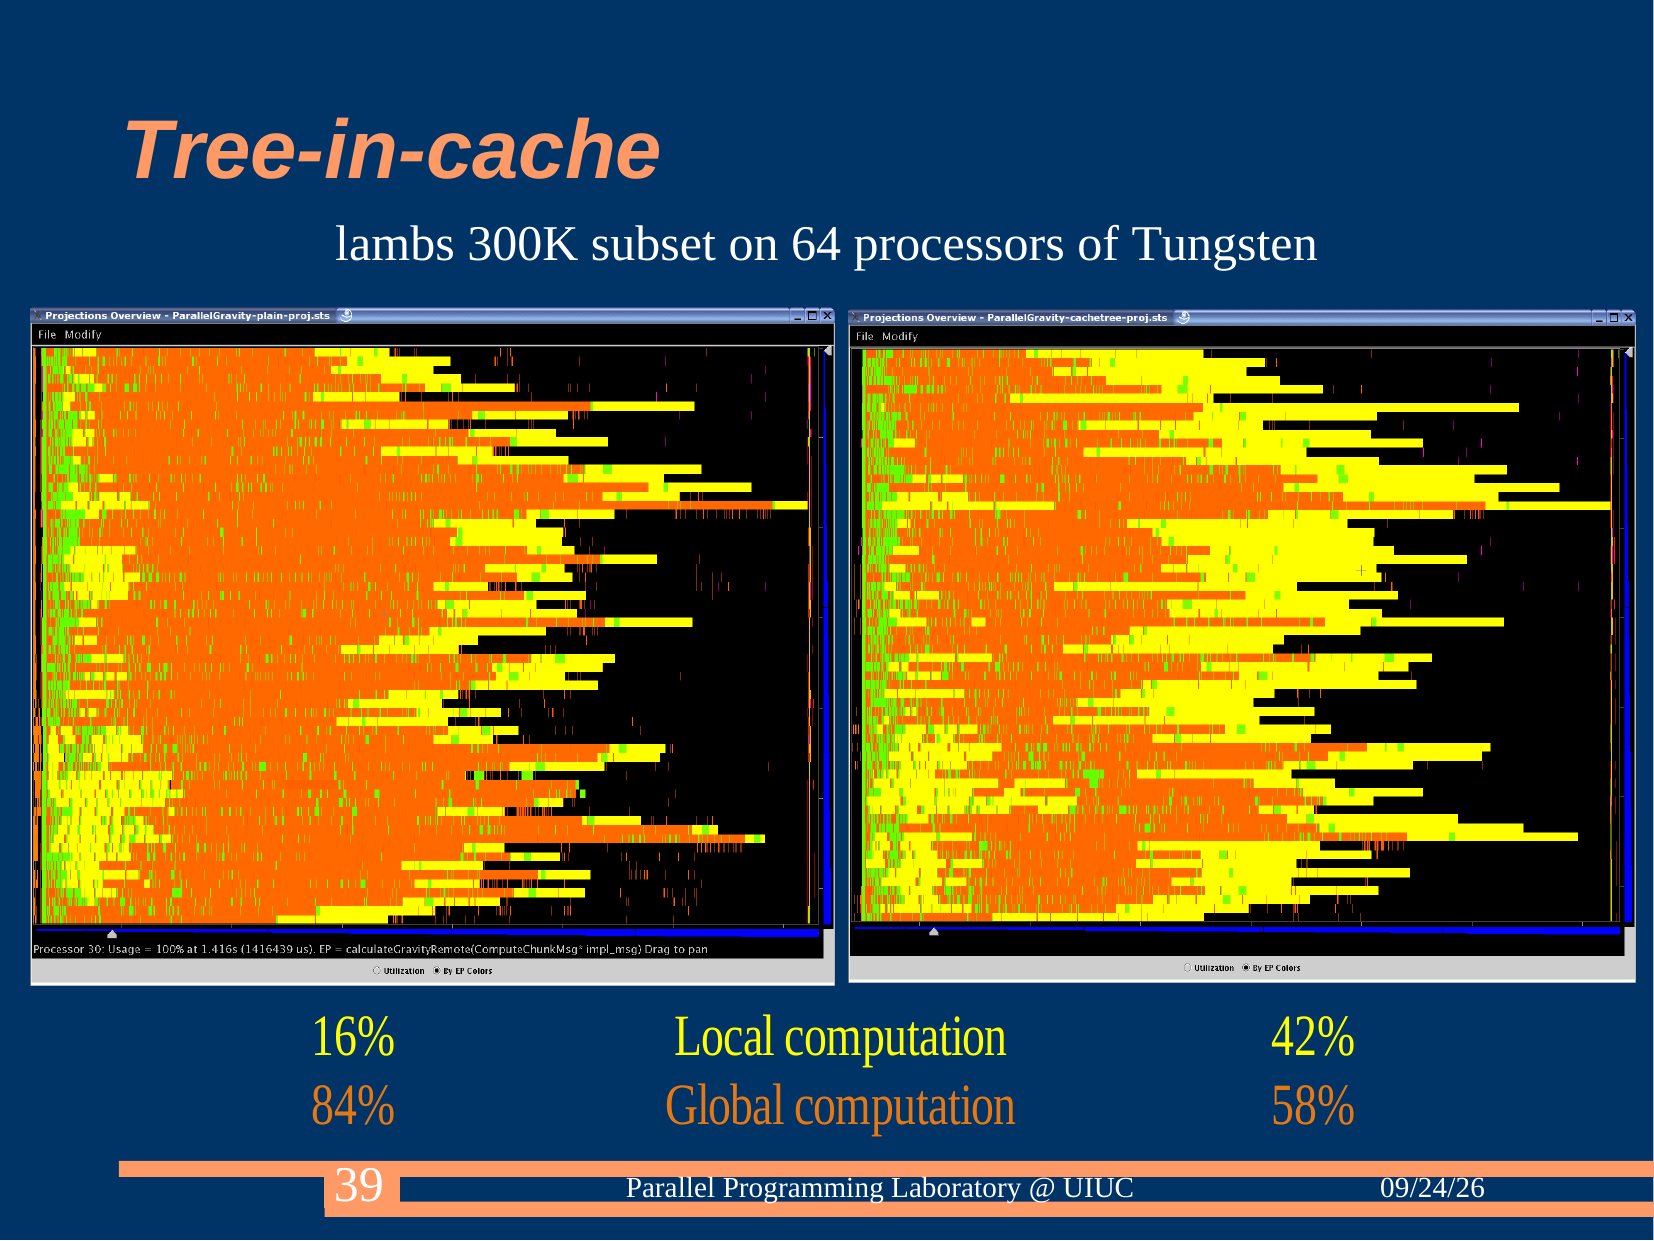

# Tree-in-cache
lambs 300K subset on 64 processors of Tungsten
Parallel Programming Laboratory @ UIUC